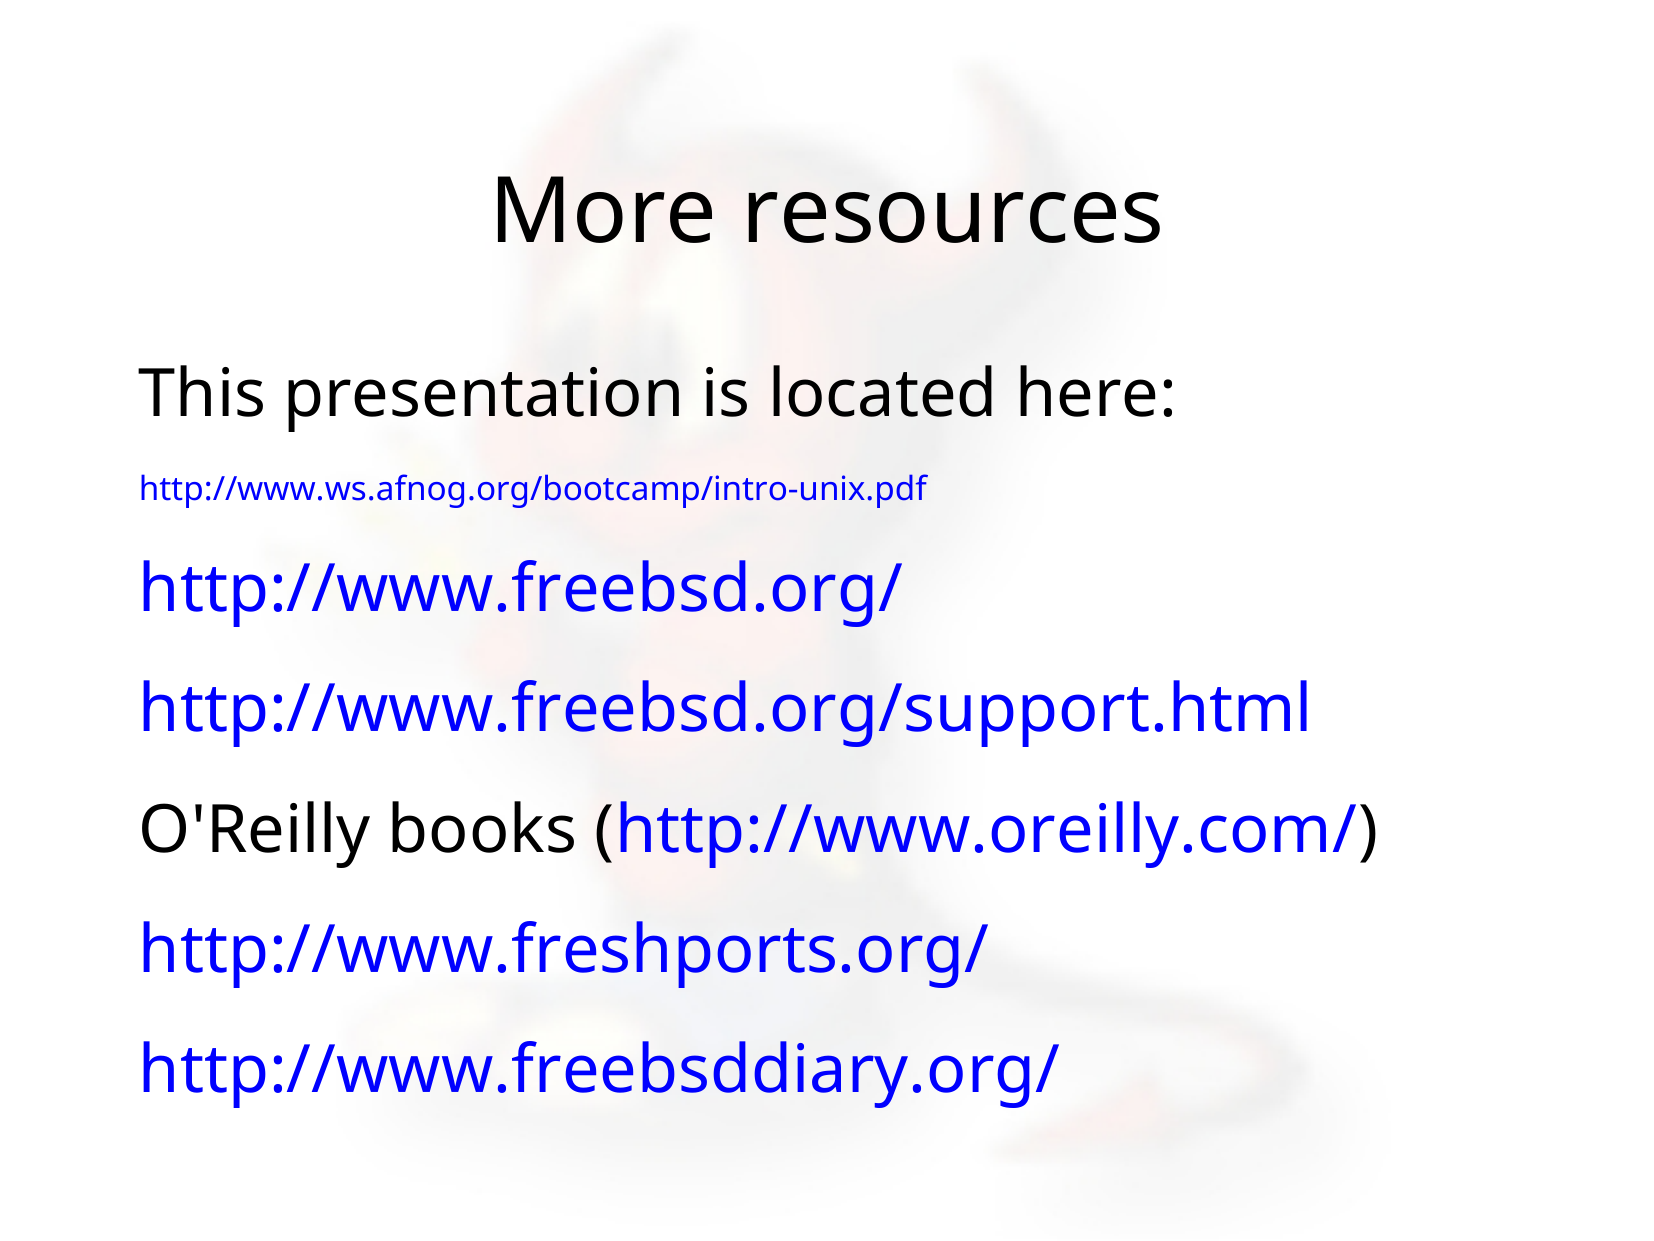

# More resources
This presentation is located here:
http://www.ws.afnog.org/bootcamp/intro-unix.pdf
http://www.freebsd.org/
http://www.freebsd.org/support.html
O'Reilly books (http://www.oreilly.com/)
http://www.freshports.org/
http://www.freebsddiary.org/